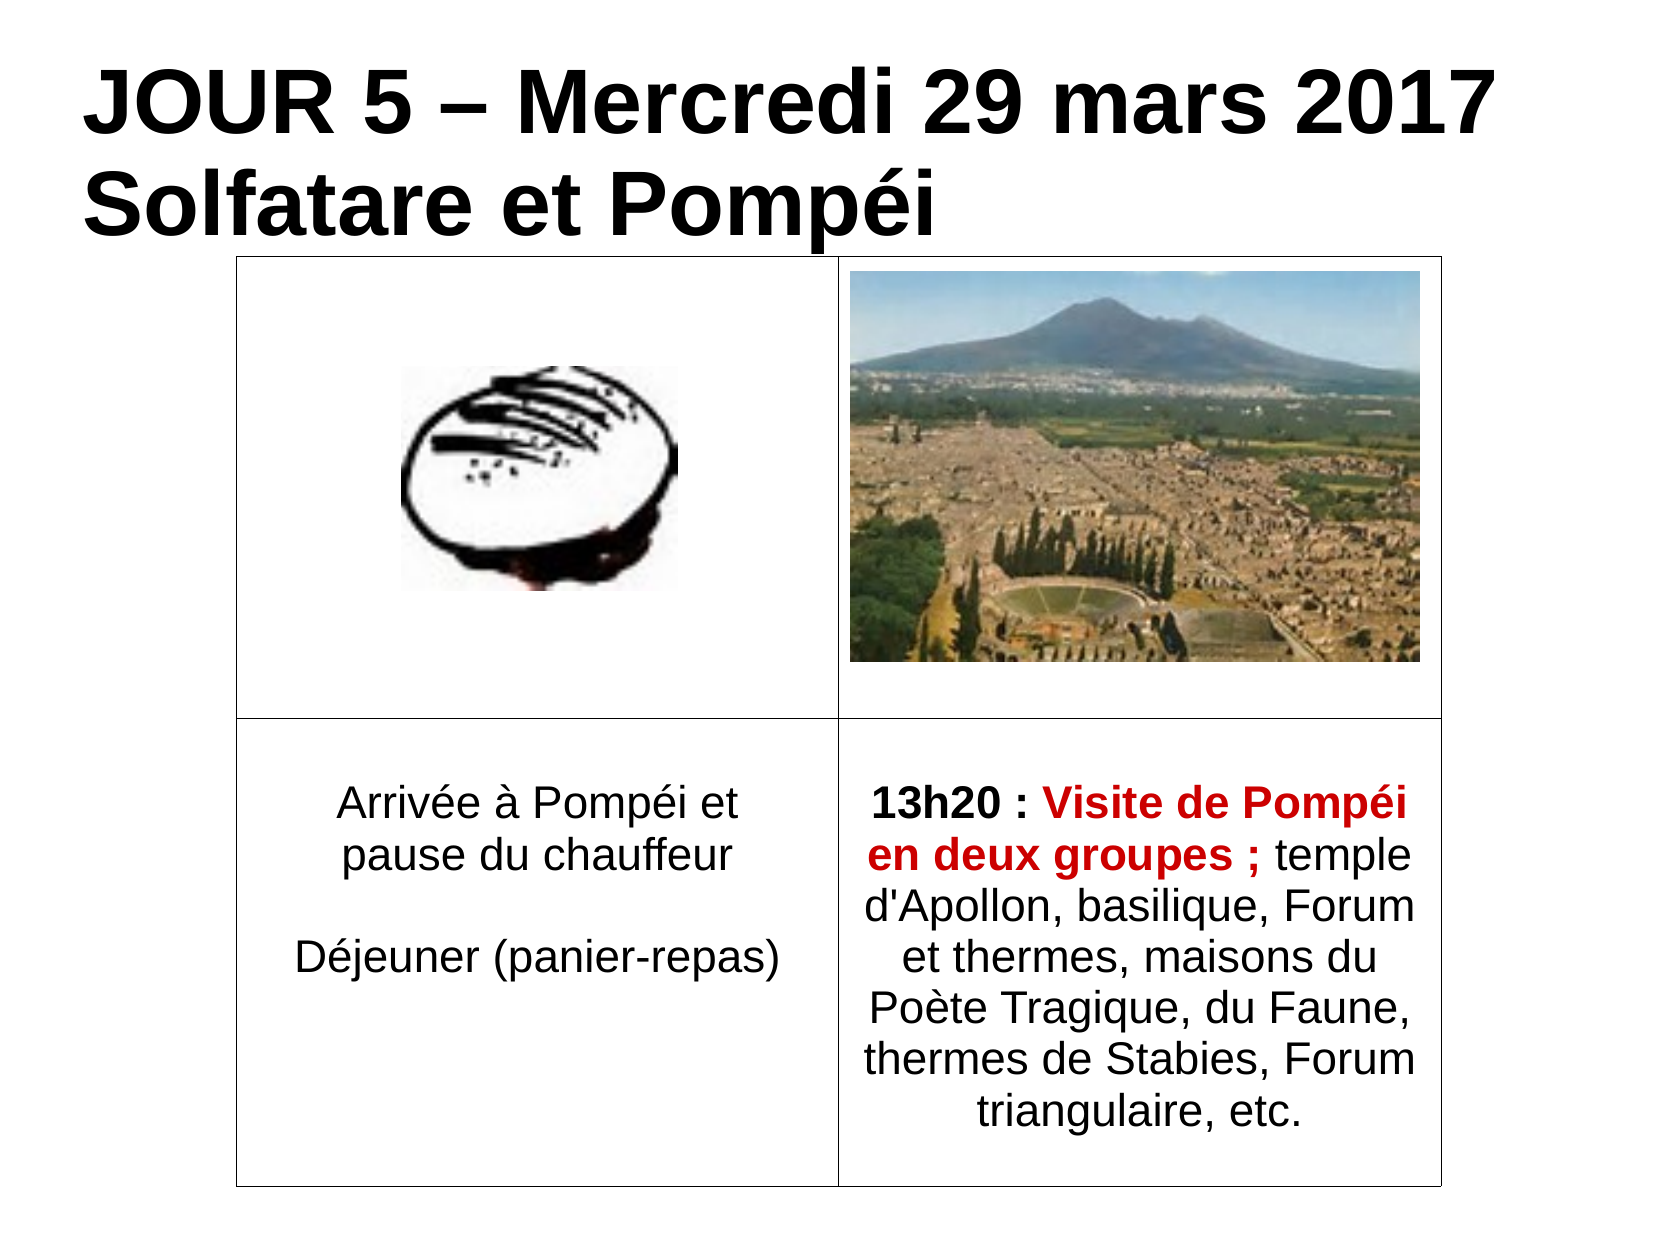

# JOUR 5 – Mercredi 29 mars 2017 Solfatare et Pompéi
| | |
| --- | --- |
| Arrivée à Pompéi et pause du chauffeur Déjeuner (panier-repas) | 13h20 : Visite de Pompéi en deux groupes ; temple d'Apollon, basilique, Forum et thermes, maisons du Poète Tragique, du Faune, thermes de Stabies, Forum triangulaire, etc. |